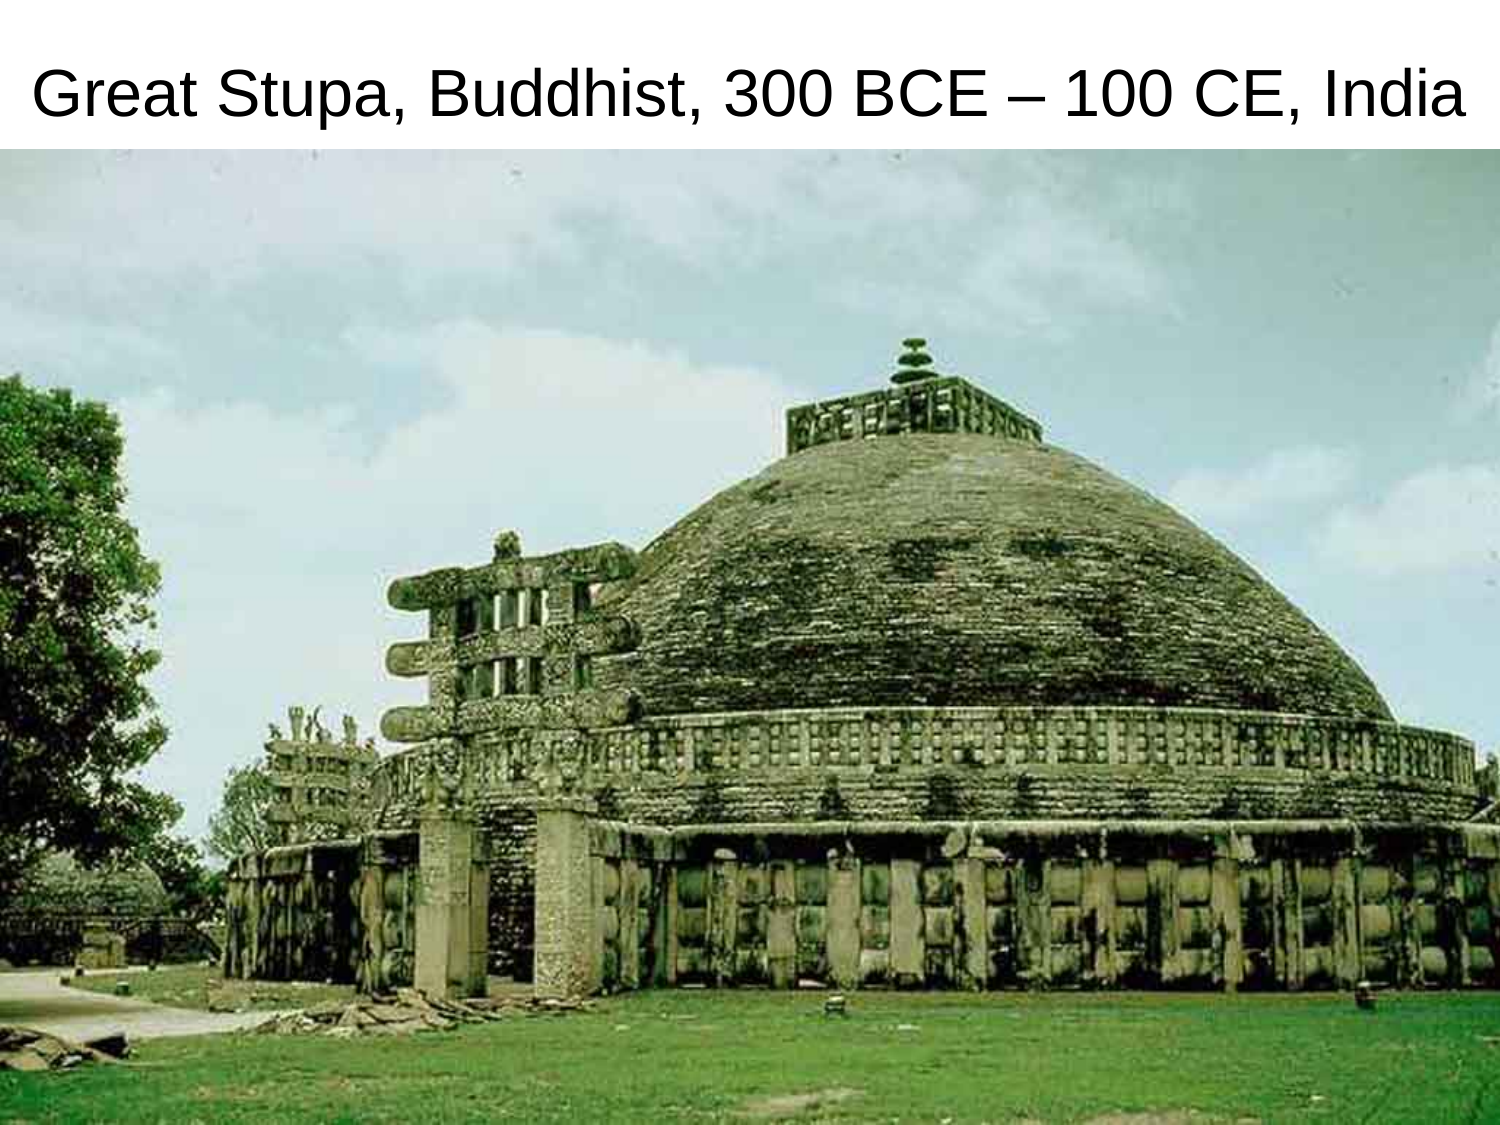

# Great Stupa, Buddhist, 300 BCE – 100 CE, India